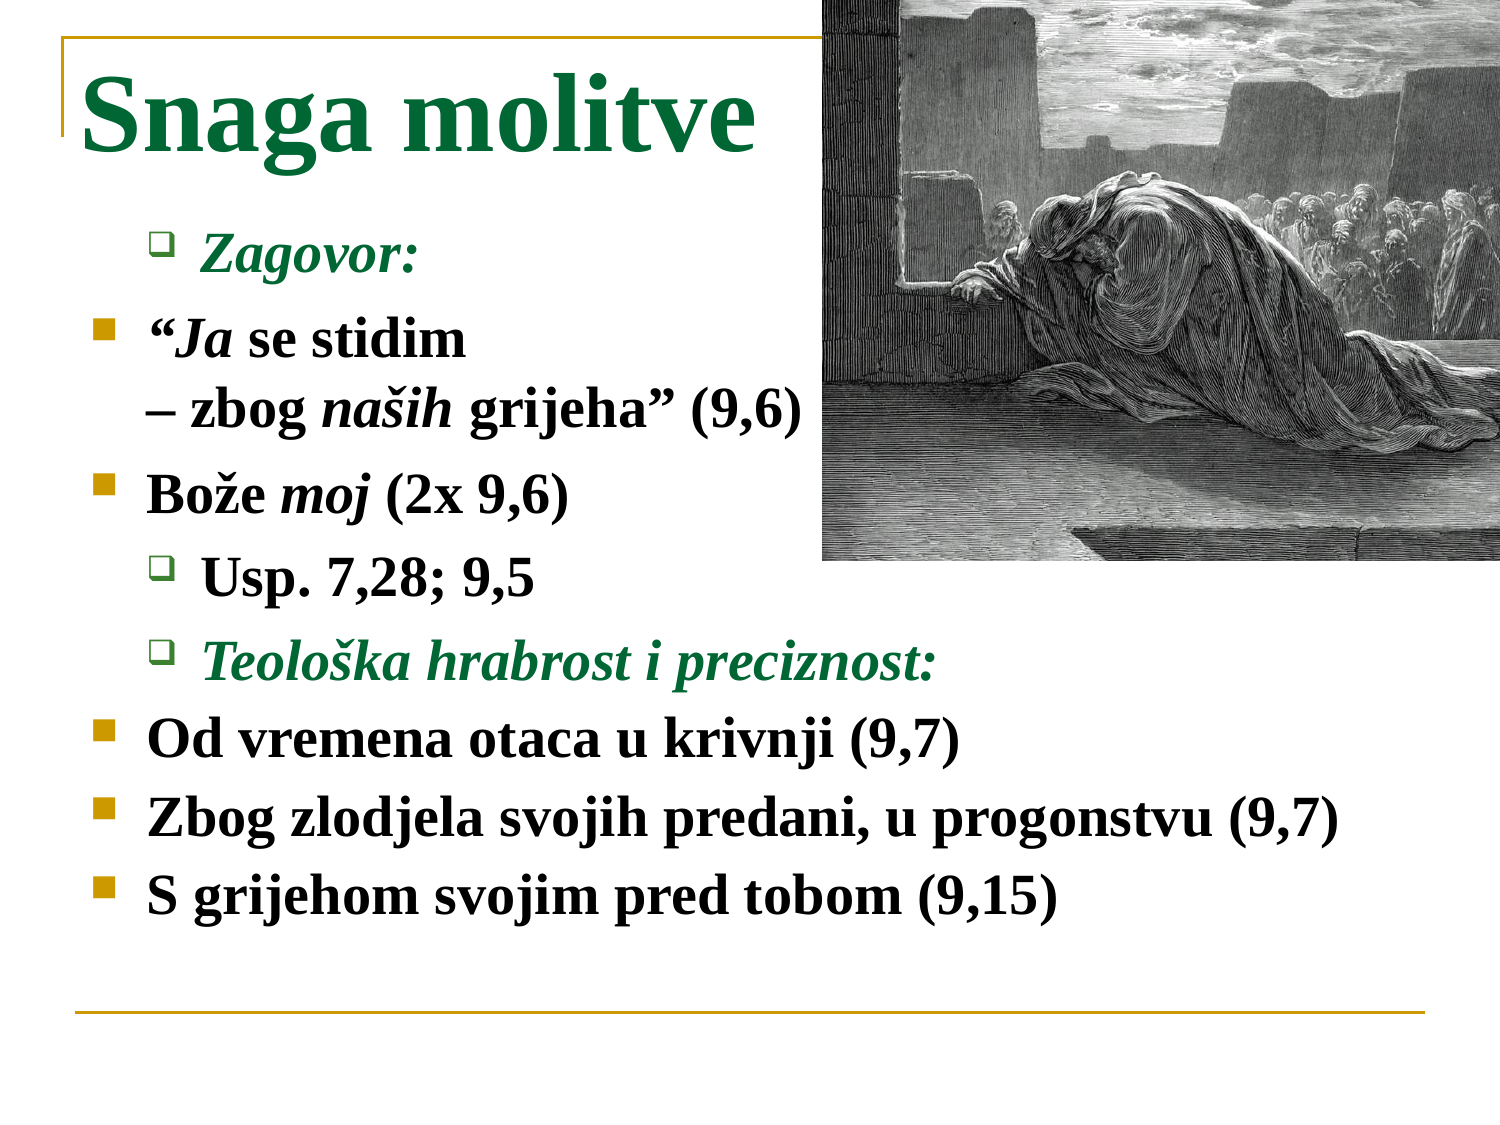

# Snaga molitve
Zagovor:
“Ja se stidim
– zbog naših grijeha” (9,6)
Bože moj (2x 9,6)
Usp. 7,28; 9,5
Teološka hrabrost i preciznost:
Od vremena otaca u krivnji (9,7)
Zbog zlodjela svojih predani, u progonstvu (9,7)
S grijehom svojim pred tobom (9,15)